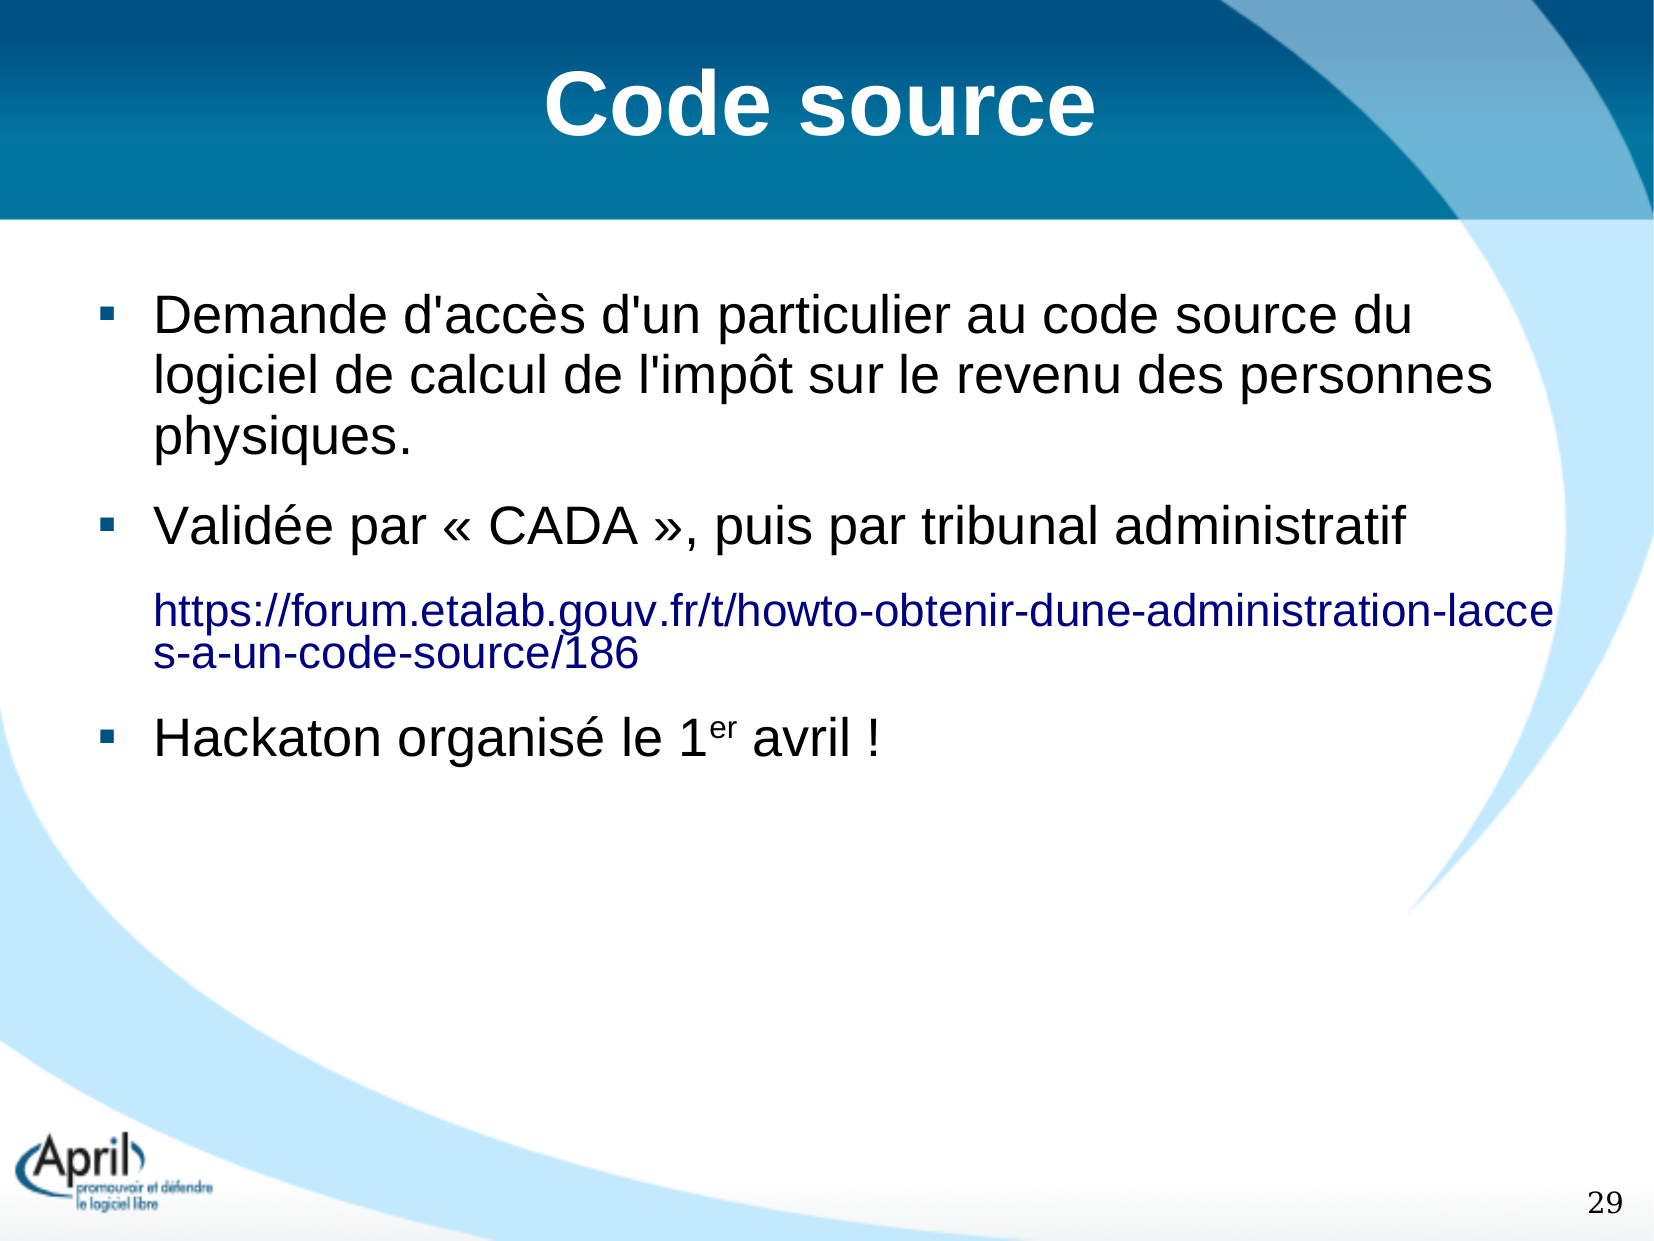

# Code source
Demande d'accès d'un particulier au code source du logiciel de calcul de l'impôt sur le revenu des personnes physiques.
Validée par « CADA », puis par tribunal administratif
https://forum.etalab.gouv.fr/t/howto-obtenir-dune-administration-lacces-a-un-code-source/186
Hackaton organisé le 1er avril !
29